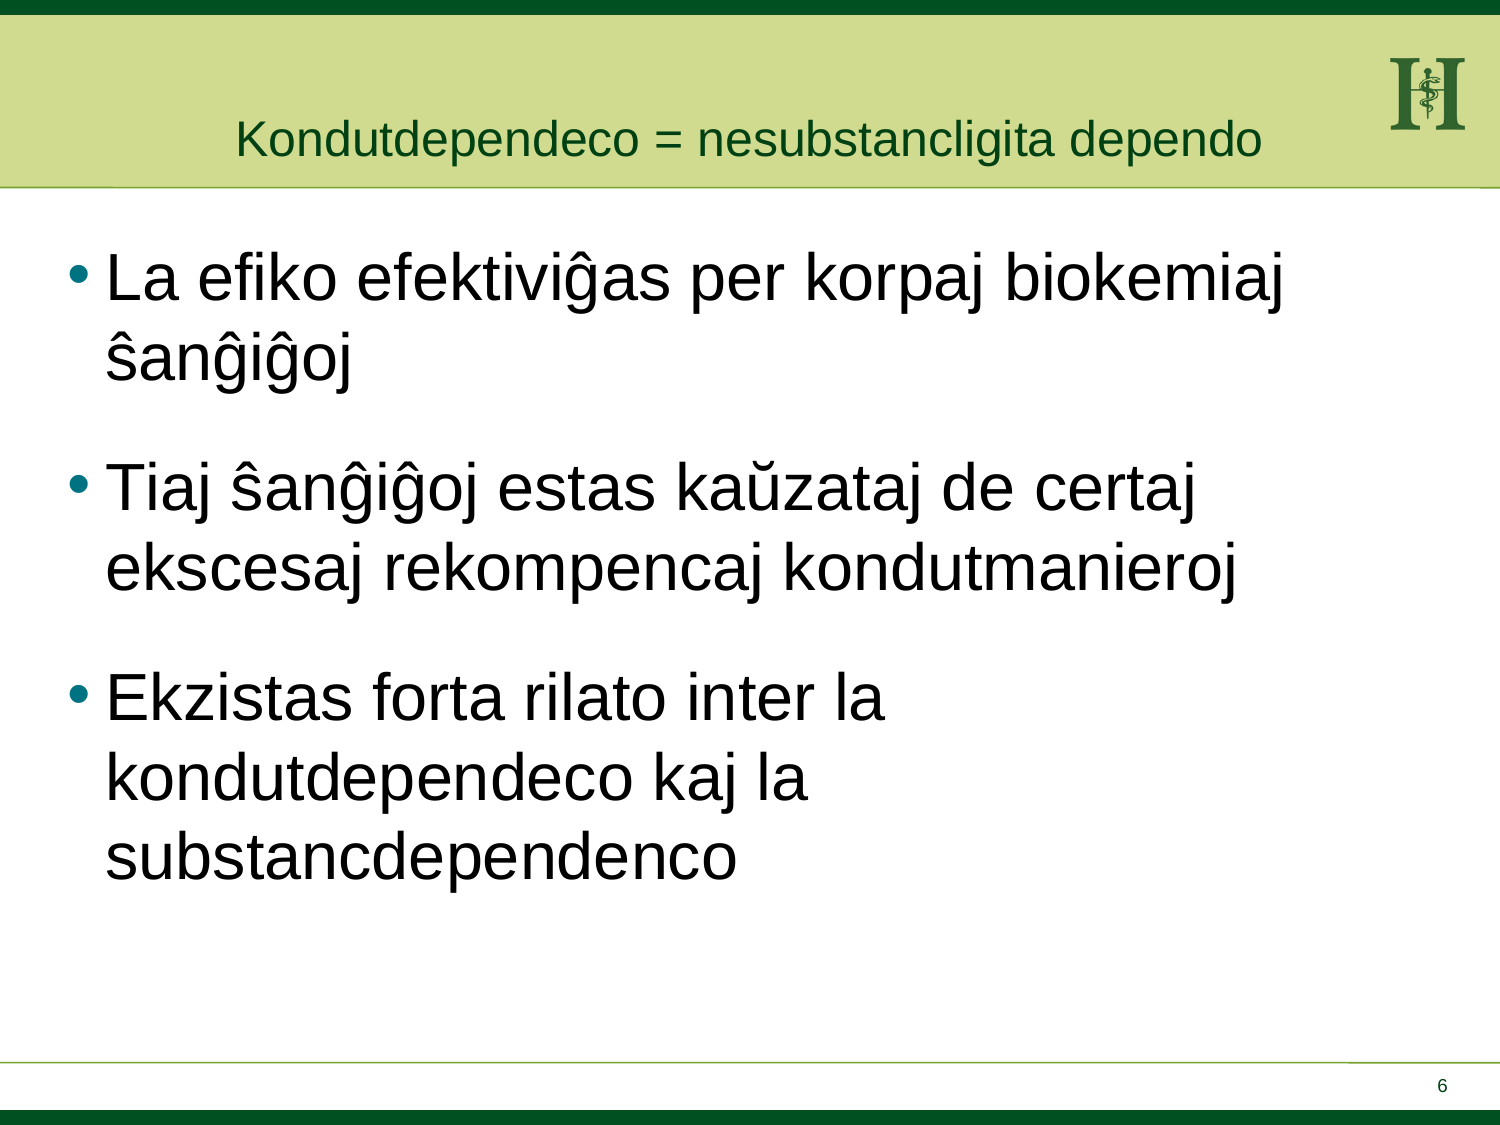

# Kondutdependeco = nesubstancligita dependo
La efiko efektiviĝas per korpaj biokemiaj ŝanĝiĝoj
Tiaj ŝanĝiĝoj estas kaŭzataj de certaj ekscesaj rekompencaj kondutmanieroj
Ekzistas forta rilato inter la kondutdependeco kaj la substancdependenco